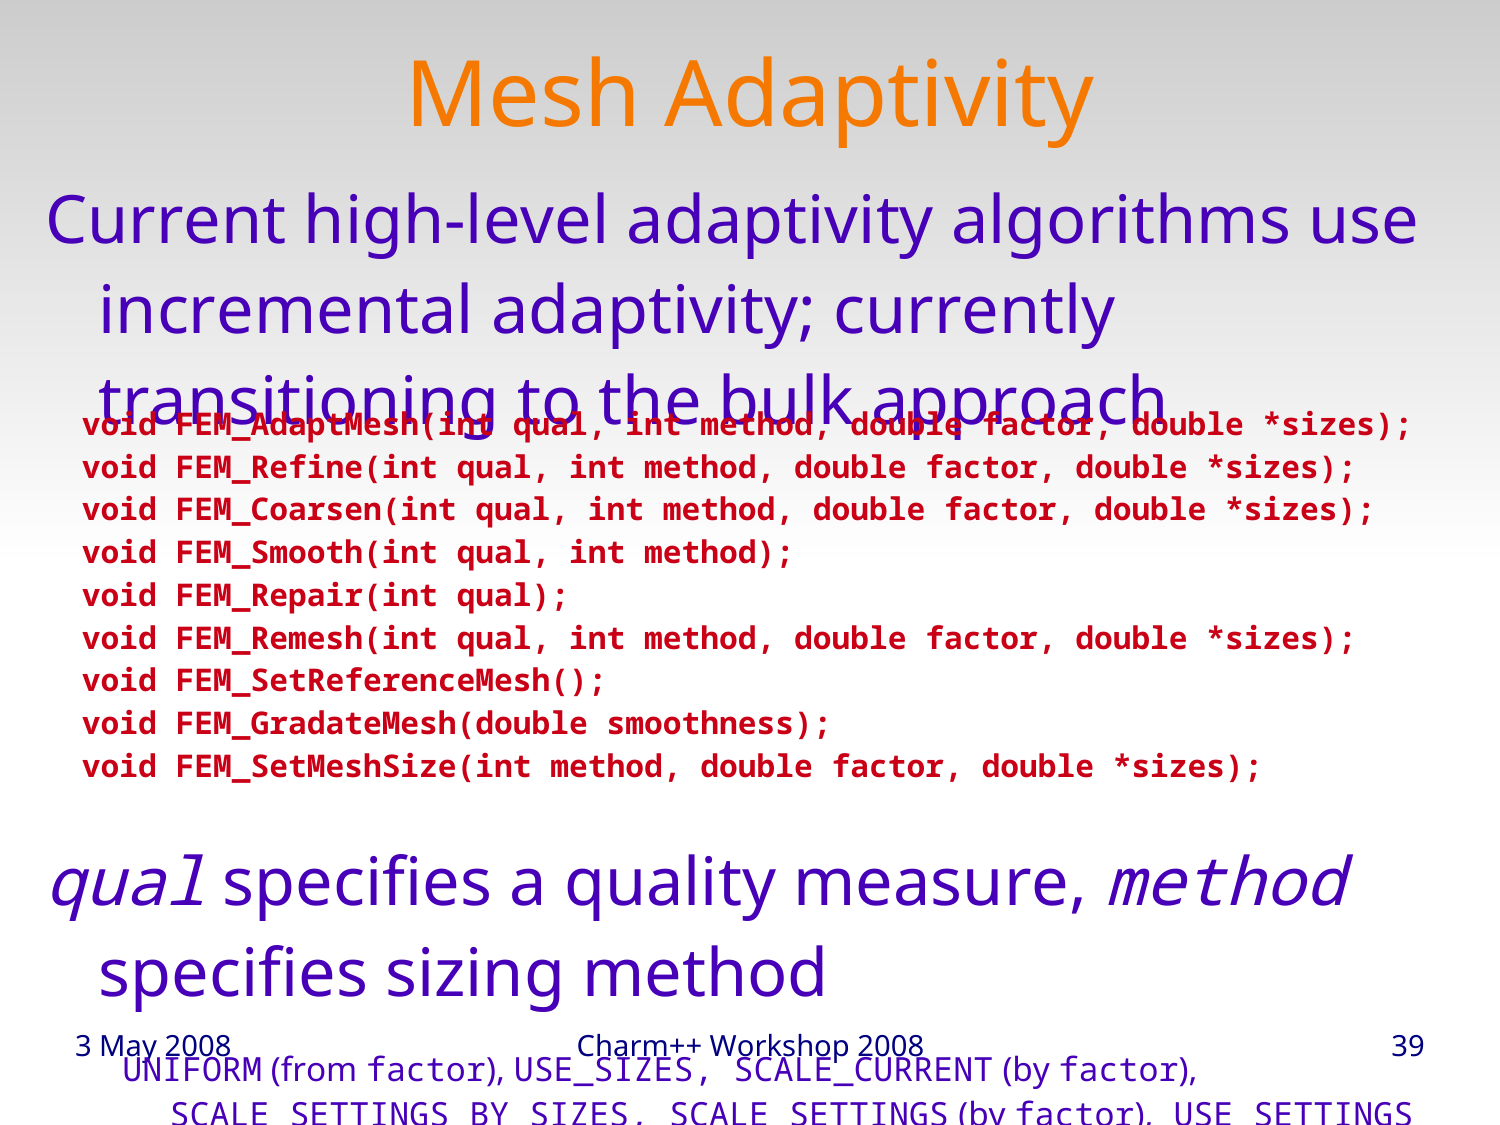

# Mesh Adaptivity
Current high-level adaptivity algorithms use incremental adaptivity; currently transitioning to the bulk approach
qual specifies a quality measure, method specifies sizing method
UNIFORM (from factor), USE_SIZES, SCALE_CURRENT (by factor), SCALE_SETTINGS_BY_SIZES, SCALE_SETTINGS (by factor), USE_SETTINGS
void FEM_AdaptMesh(int qual, int method, double factor, double *sizes);
void FEM_Refine(int qual, int method, double factor, double *sizes);
void FEM_Coarsen(int qual, int method, double factor, double *sizes);
void FEM_Smooth(int qual, int method);
void FEM_Repair(int qual);
void FEM_Remesh(int qual, int method, double factor, double *sizes);
void FEM_SetReferenceMesh();
void FEM_GradateMesh(double smoothness);
void FEM_SetMeshSize(int method, double factor, double *sizes);
3 May 2008
Charm++ Workshop 2008
39